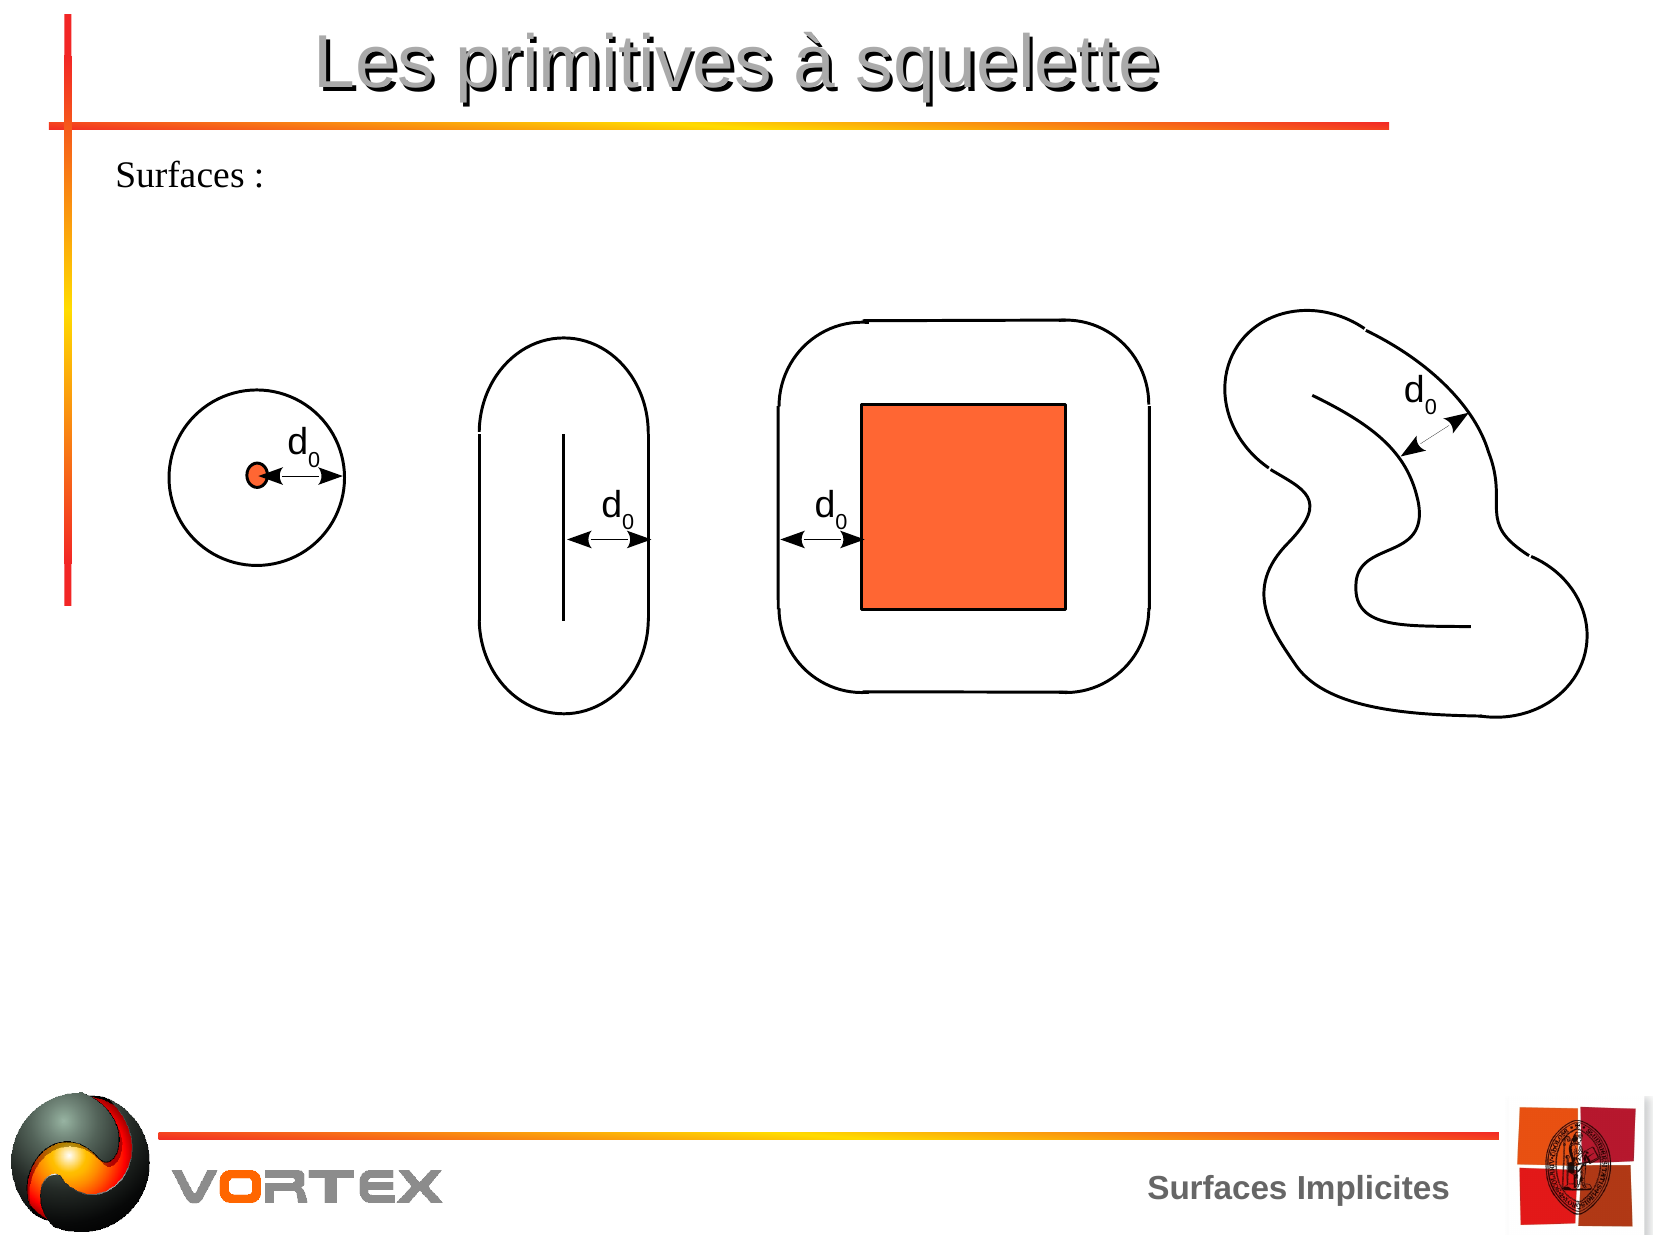

# Les primitives à squelette
Surfaces :
d0
d0
d0
d0